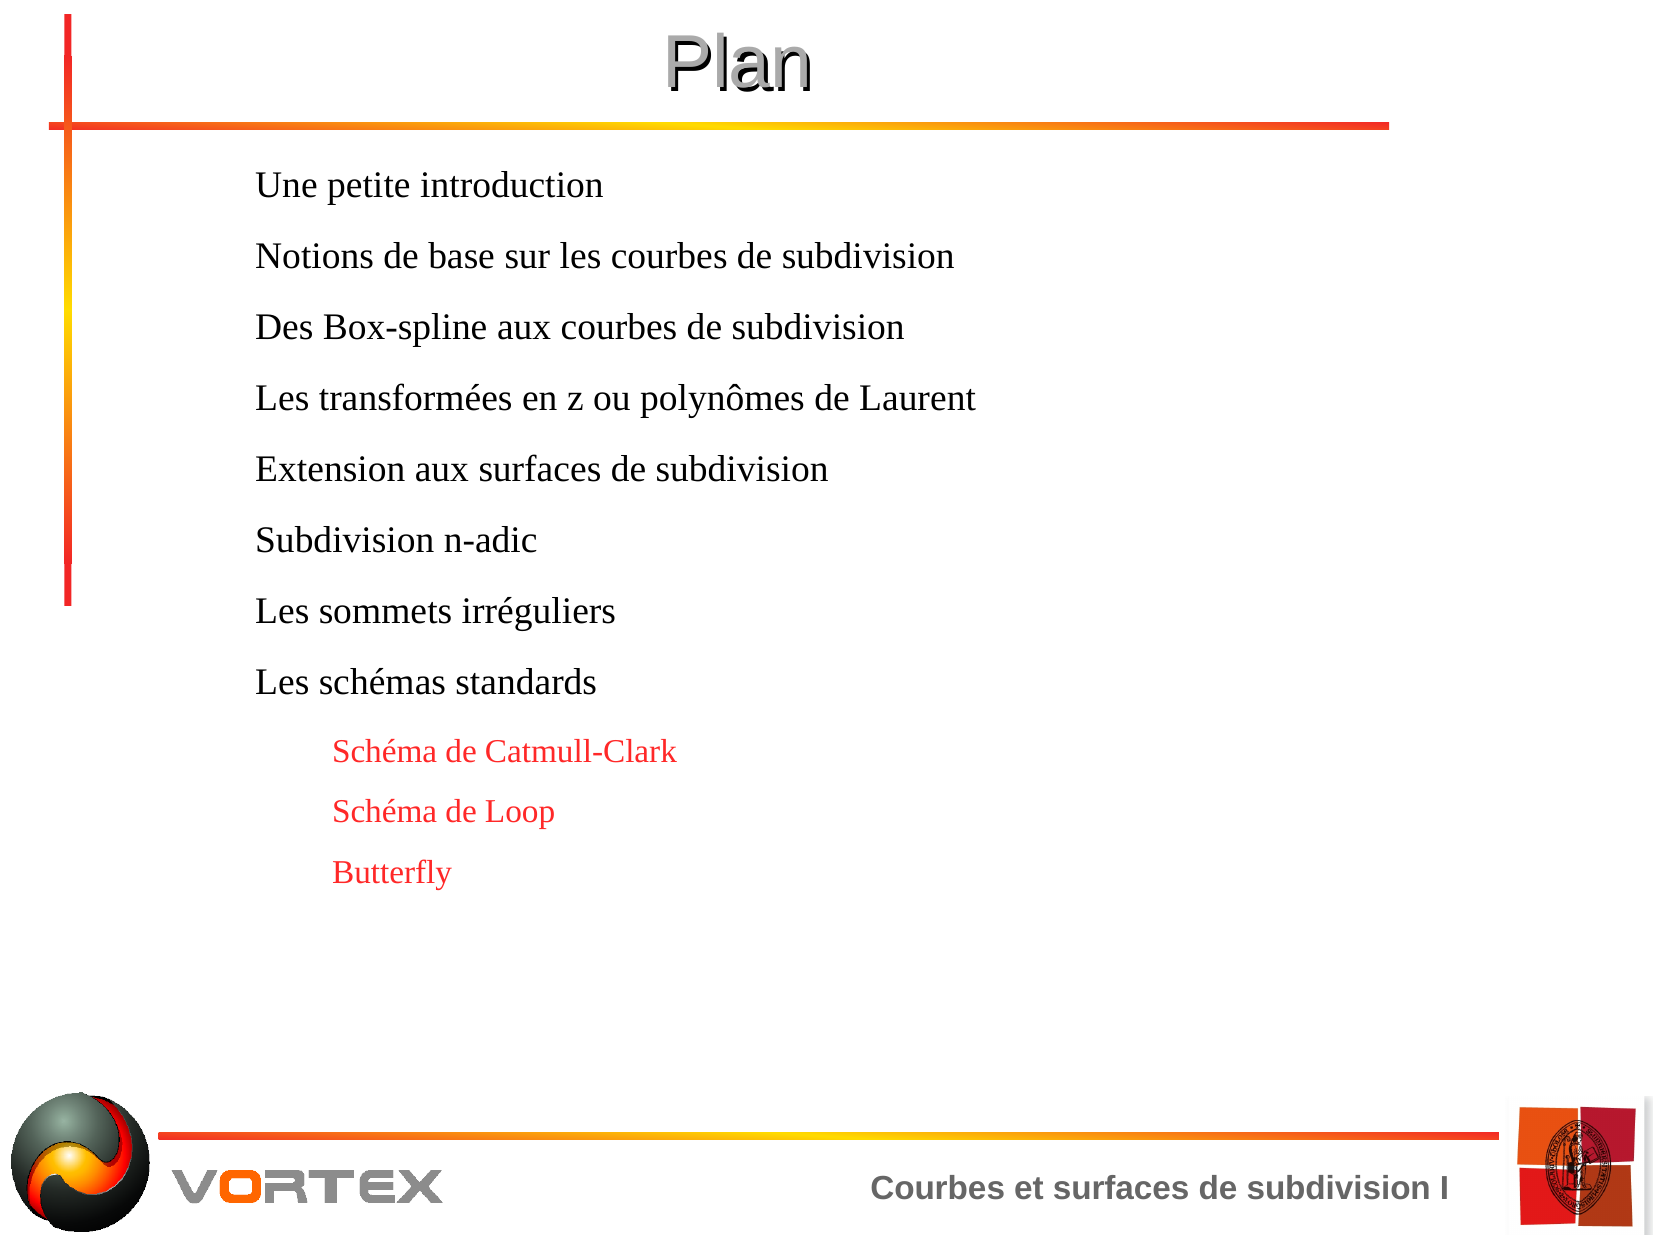

# Plan
Une petite introduction
Notions de base sur les courbes de subdivision
Des Box-spline aux courbes de subdivision
Les transformées en z ou polynômes de Laurent
Extension aux surfaces de subdivision
Subdivision n-adic
Les sommets irréguliers
Les schémas standards
Schéma de Catmull-Clark
Schéma de Loop
Butterfly